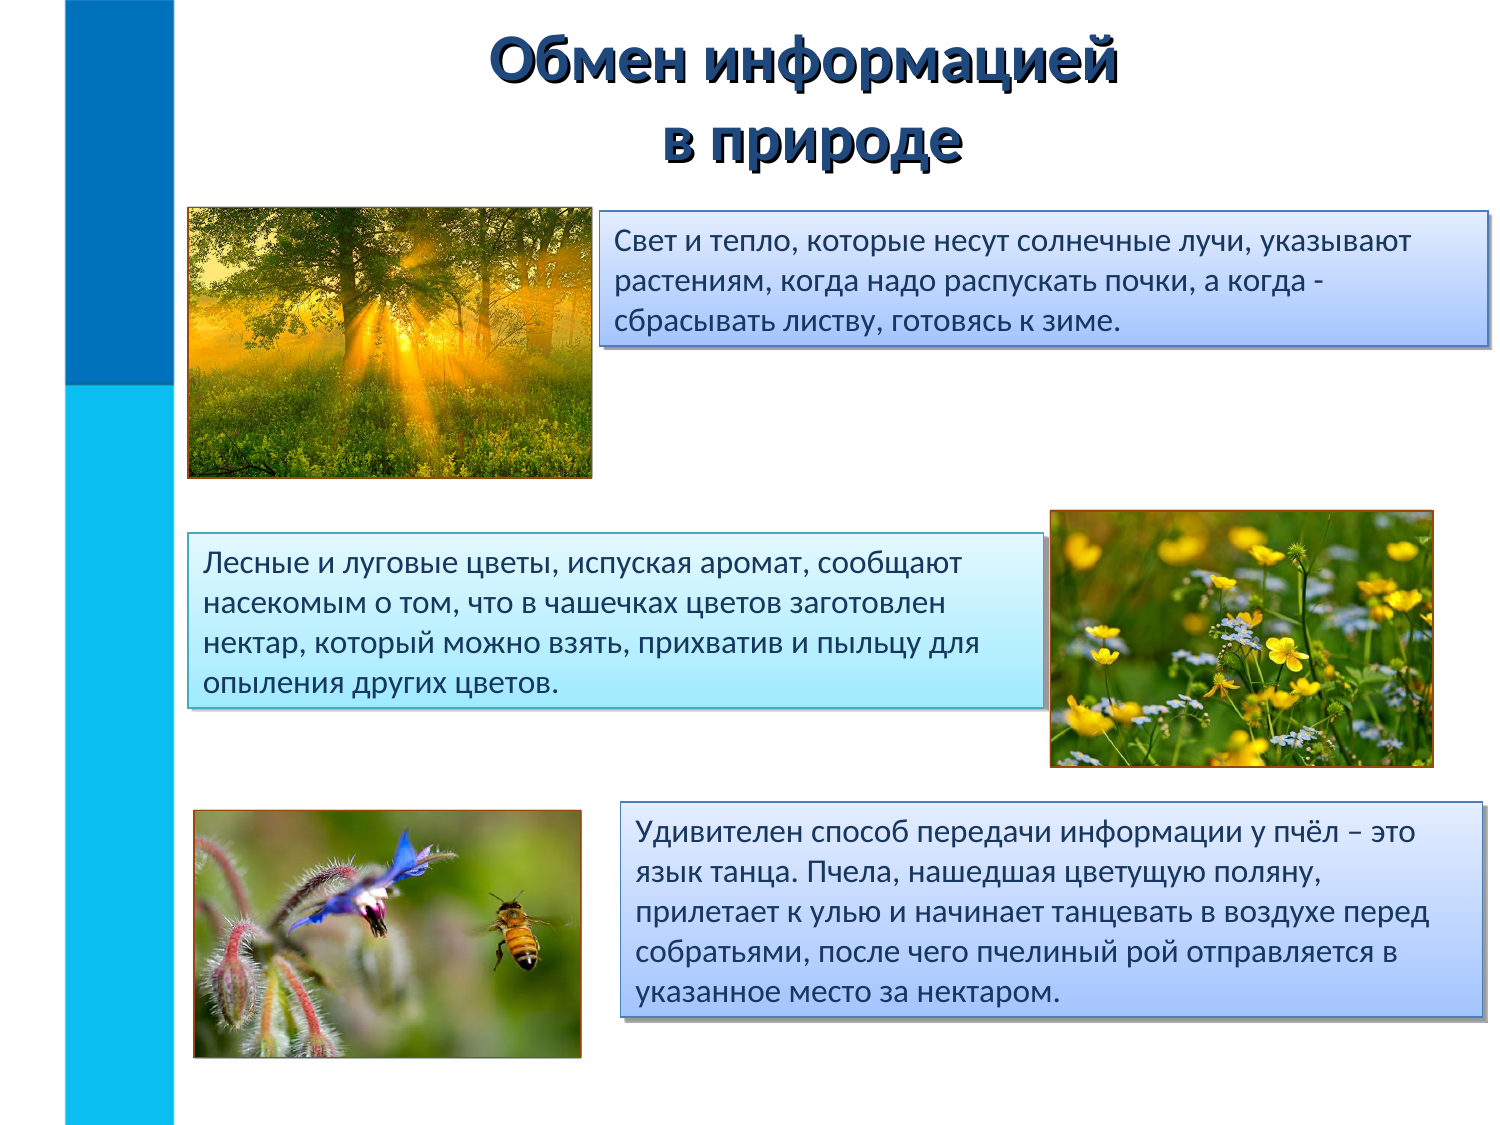

# Обмен информацией в природе
Свет и тепло, которые несут солнечные лучи, указывают растениям, когда надо распускать почки, а когда - сбрасывать листву, готовясь к зиме.
Лесные и луговые цветы, испуская аромат, сообщают насекомым о том, что в чашечках цветов заготовлен нектар, который можно взять, прихватив и пыльцу для опыления других цветов.
Удивителен способ передачи информации у пчёл – это язык танца. Пчела, нашедшая цветущую поляну, прилетает к улью и начинает танцевать в воздухе перед собратьями, после чего пчелиный рой отправляется в указанное место за нектаром.